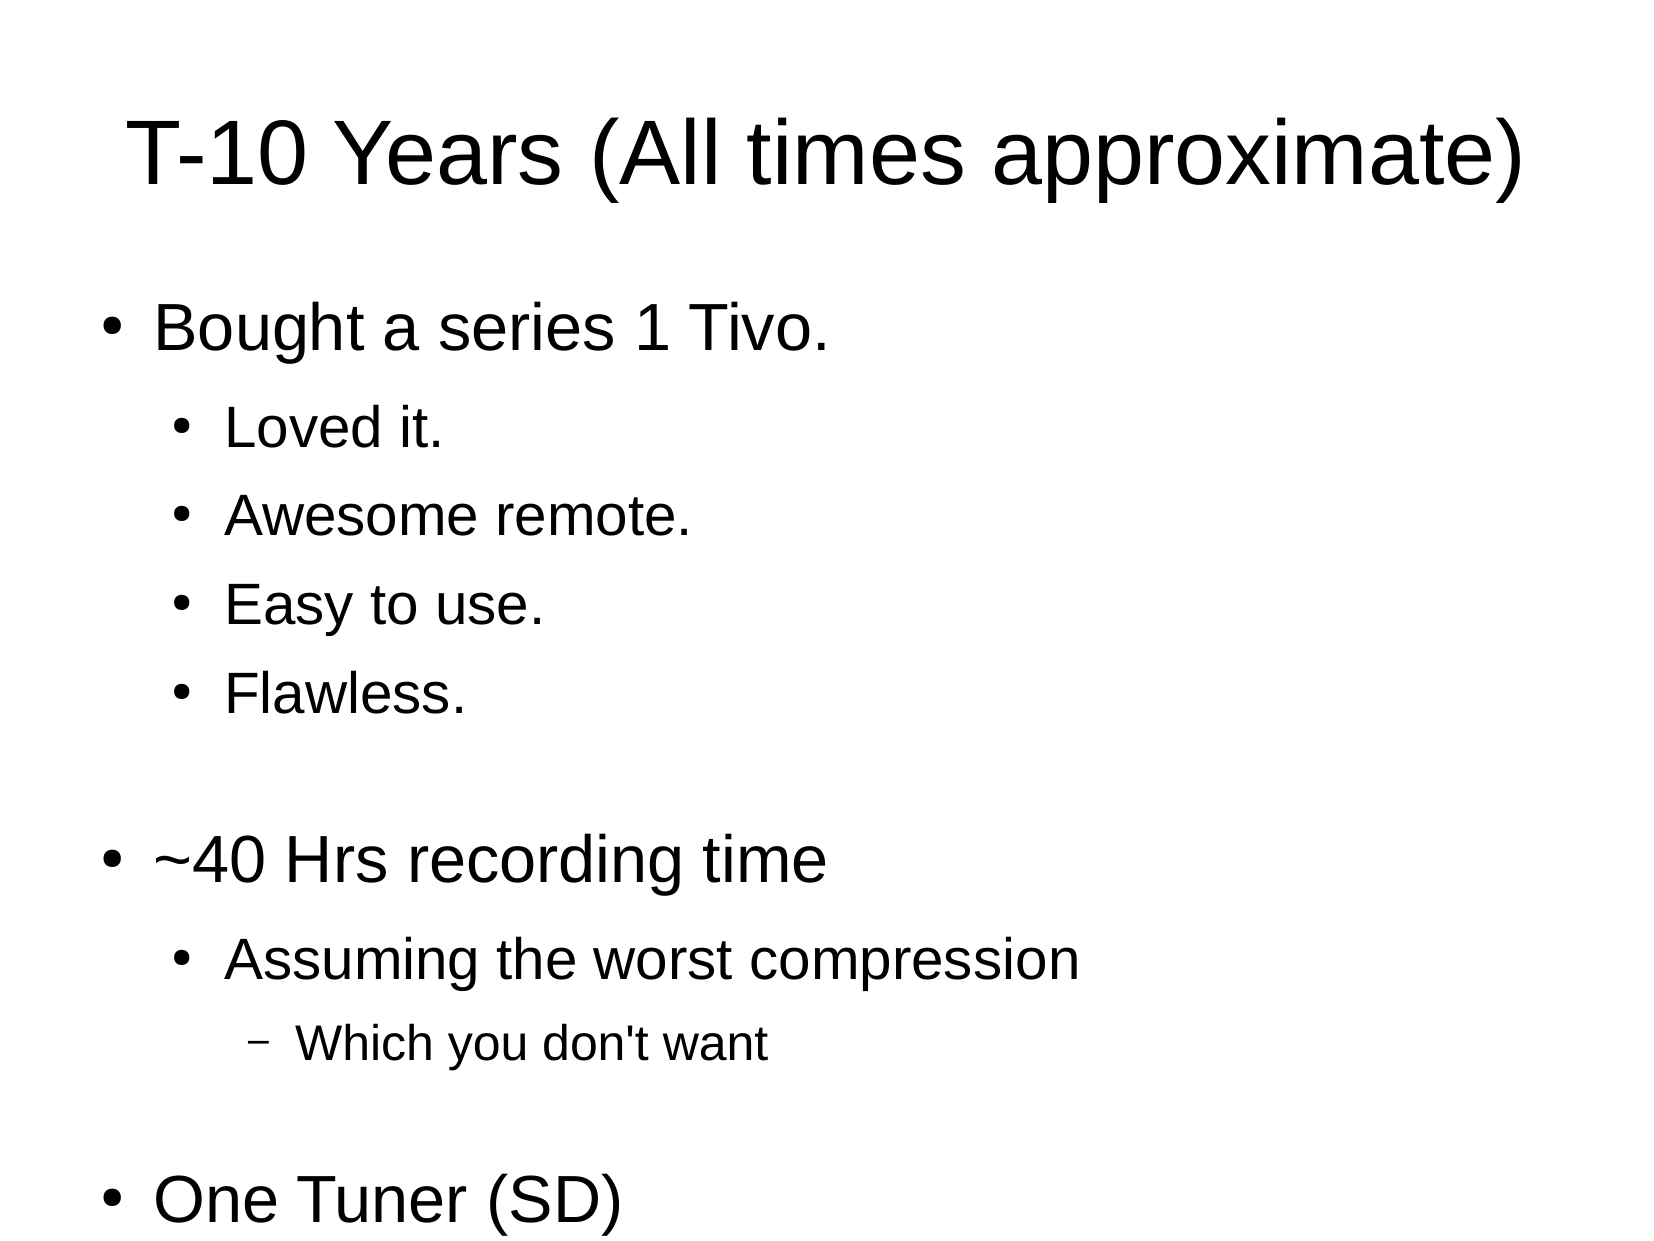

# T-10 Years (All times approximate)
Bought a series 1 Tivo.
Loved it.
Awesome remote.
Easy to use.
Flawless.
~40 Hrs recording time
Assuming the worst compression
Which you don't want
One Tuner (SD)